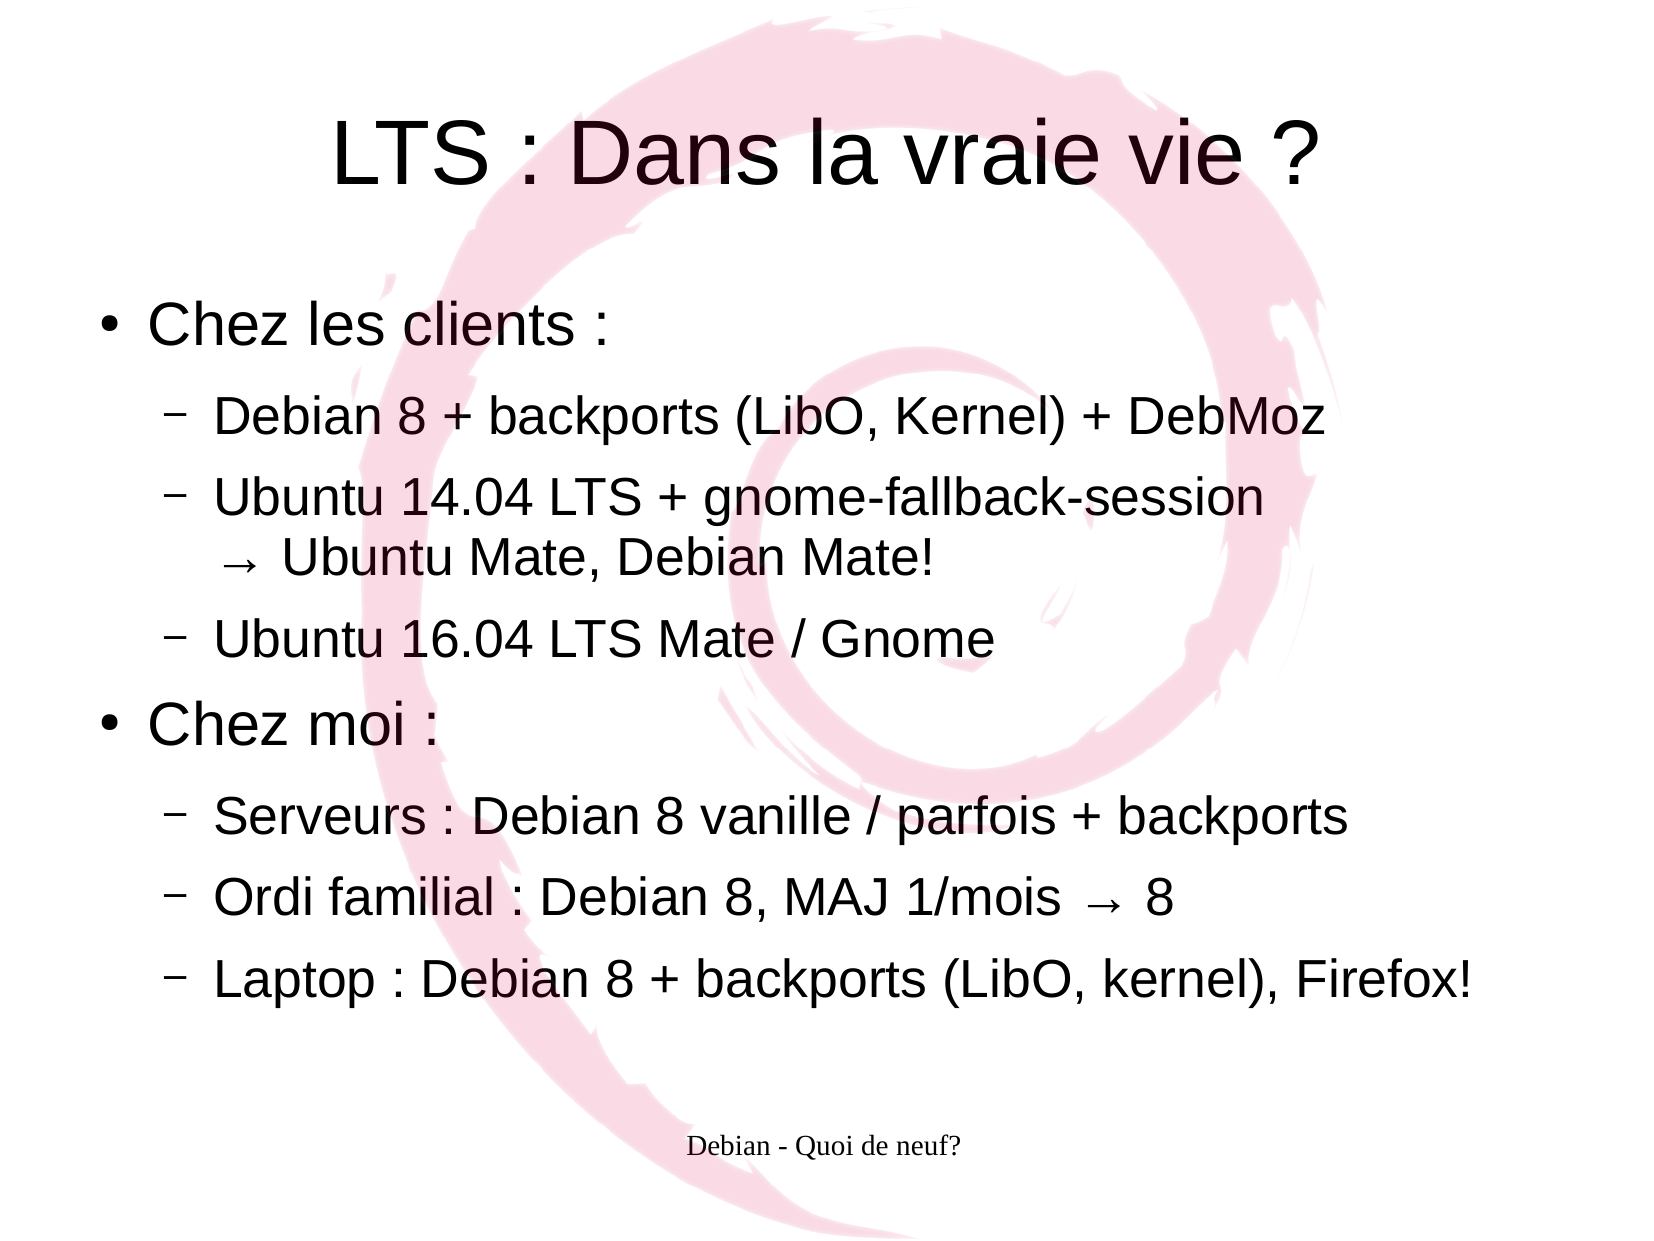

# LTS : Dans la vraie vie ?
Chez les clients :
Debian 8 + backports (LibO, Kernel) + DebMoz
Ubuntu 14.04 LTS + gnome-fallback-session
→ Ubuntu Mate, Debian Mate!
Ubuntu 16.04 LTS Mate / Gnome
Chez moi :
Serveurs : Debian 8 vanille / parfois + backports
Ordi familial : Debian 8, MAJ 1/mois → 8
Laptop : Debian 8 + backports (LibO, kernel), Firefox!
Debian - Quoi de neuf?